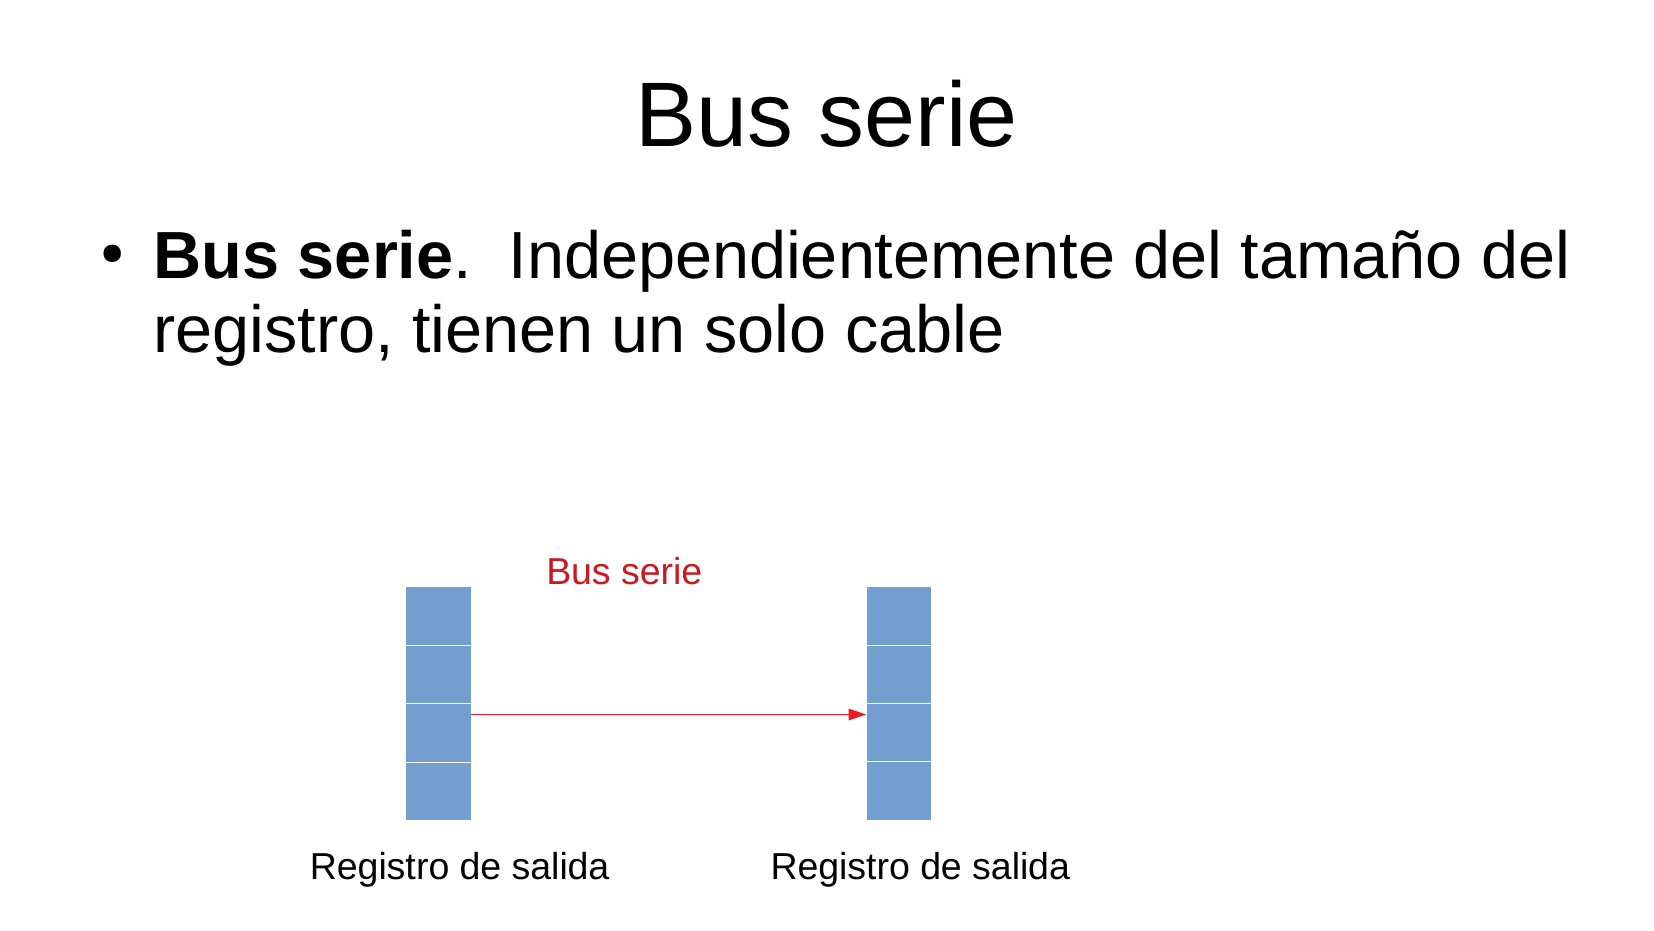

# Bus serie
Bus serie. Independientemente del tamaño del registro, tienen un solo cable
Bus serie
| |
| --- |
| |
| |
| |
| |
| --- |
| |
| |
| |
Registro de salida
Registro de salida